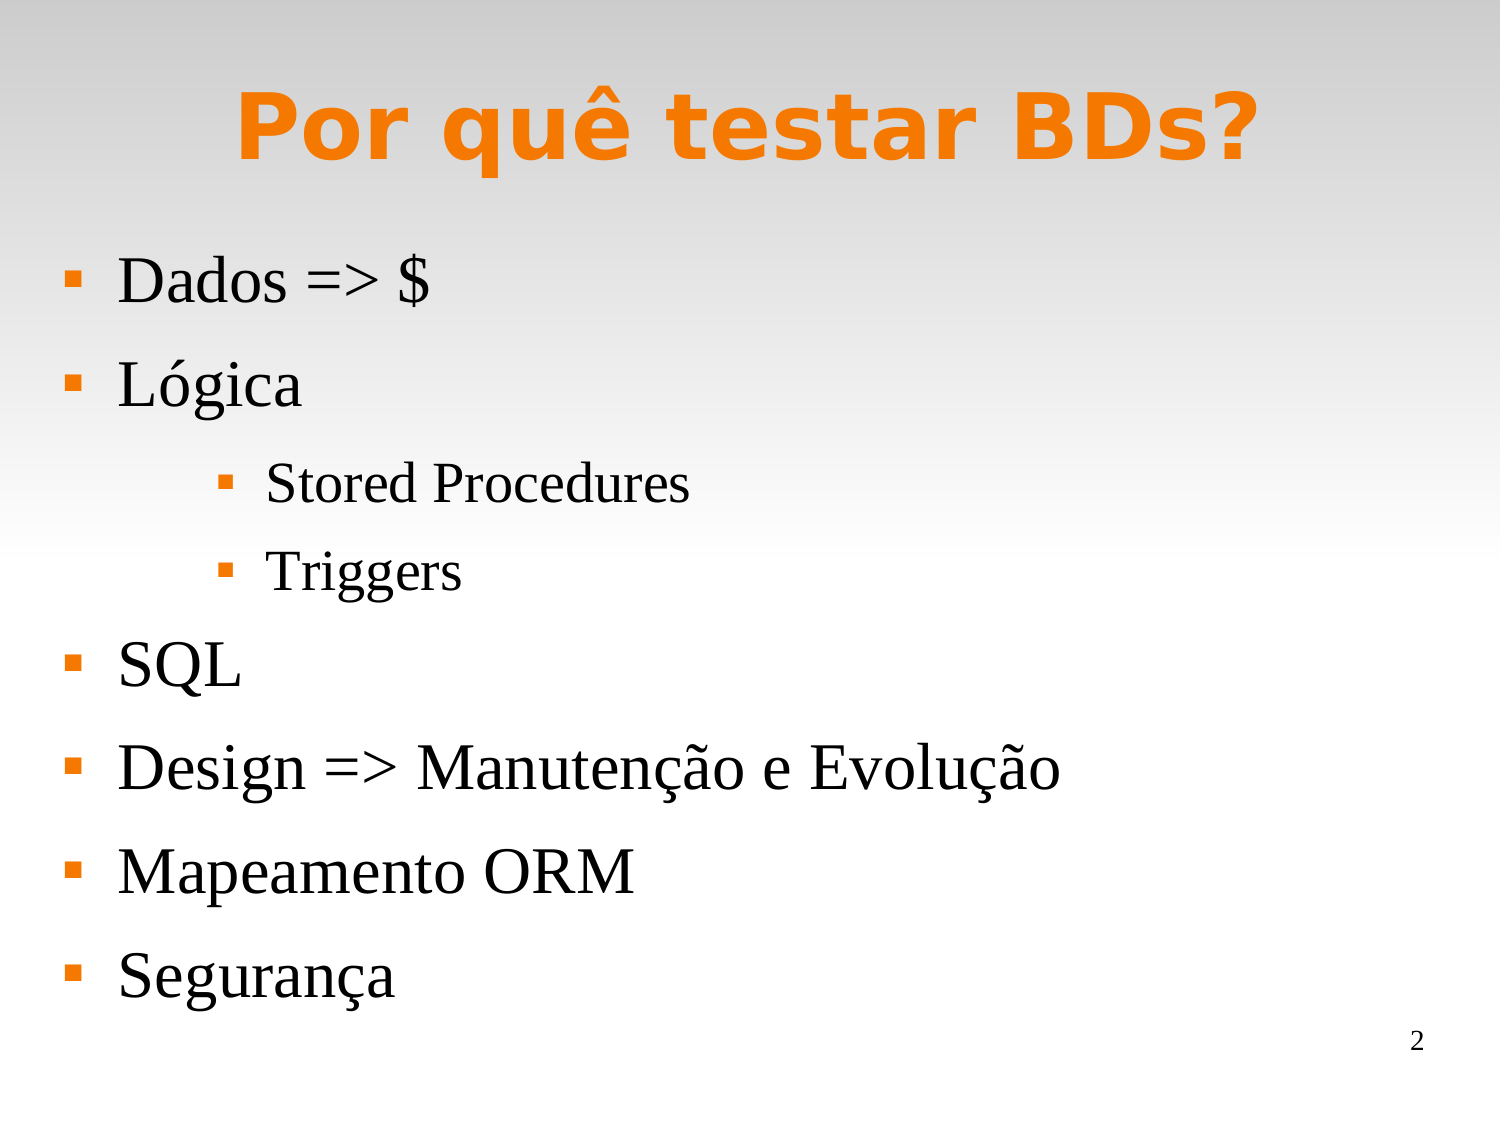

# Por quê testar BDs?
Dados => $
Lógica
Stored Procedures
Triggers
SQL
Design => Manutenção e Evolução
Mapeamento ORM
Segurança
2